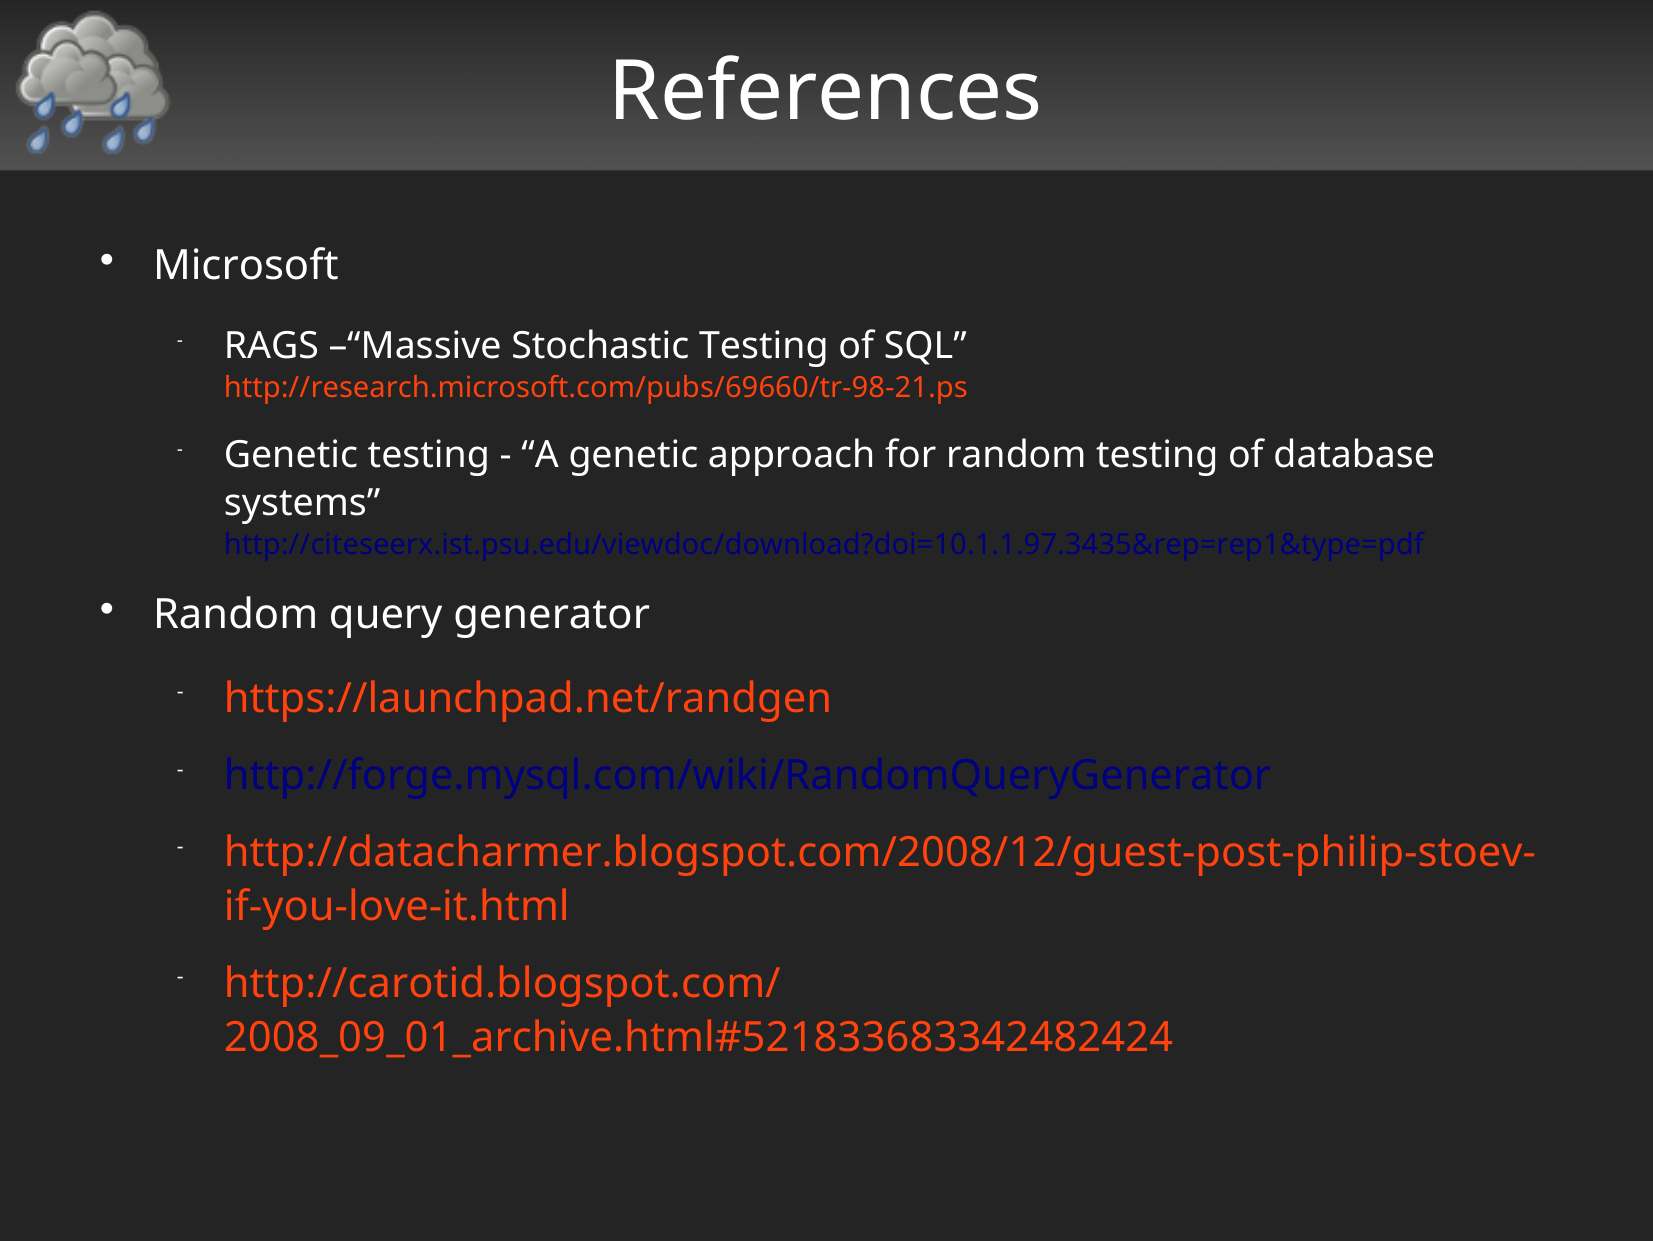

# References
Microsoft
RAGS –“Massive Stochastic Testing of SQL” http://research.microsoft.com/pubs/69660/tr-98-21.ps
Genetic testing - “A genetic approach for random testing of database systems” http://citeseerx.ist.psu.edu/viewdoc/download?doi=10.1.1.97.3435&rep=rep1&type=pdf
Random query generator
https://launchpad.net/randgen
http://forge.mysql.com/wiki/RandomQueryGenerator
http://datacharmer.blogspot.com/2008/12/guest-post-philip-stoev-if-you-love-it.html
http://carotid.blogspot.com/2008_09_01_archive.html#521833683342482424